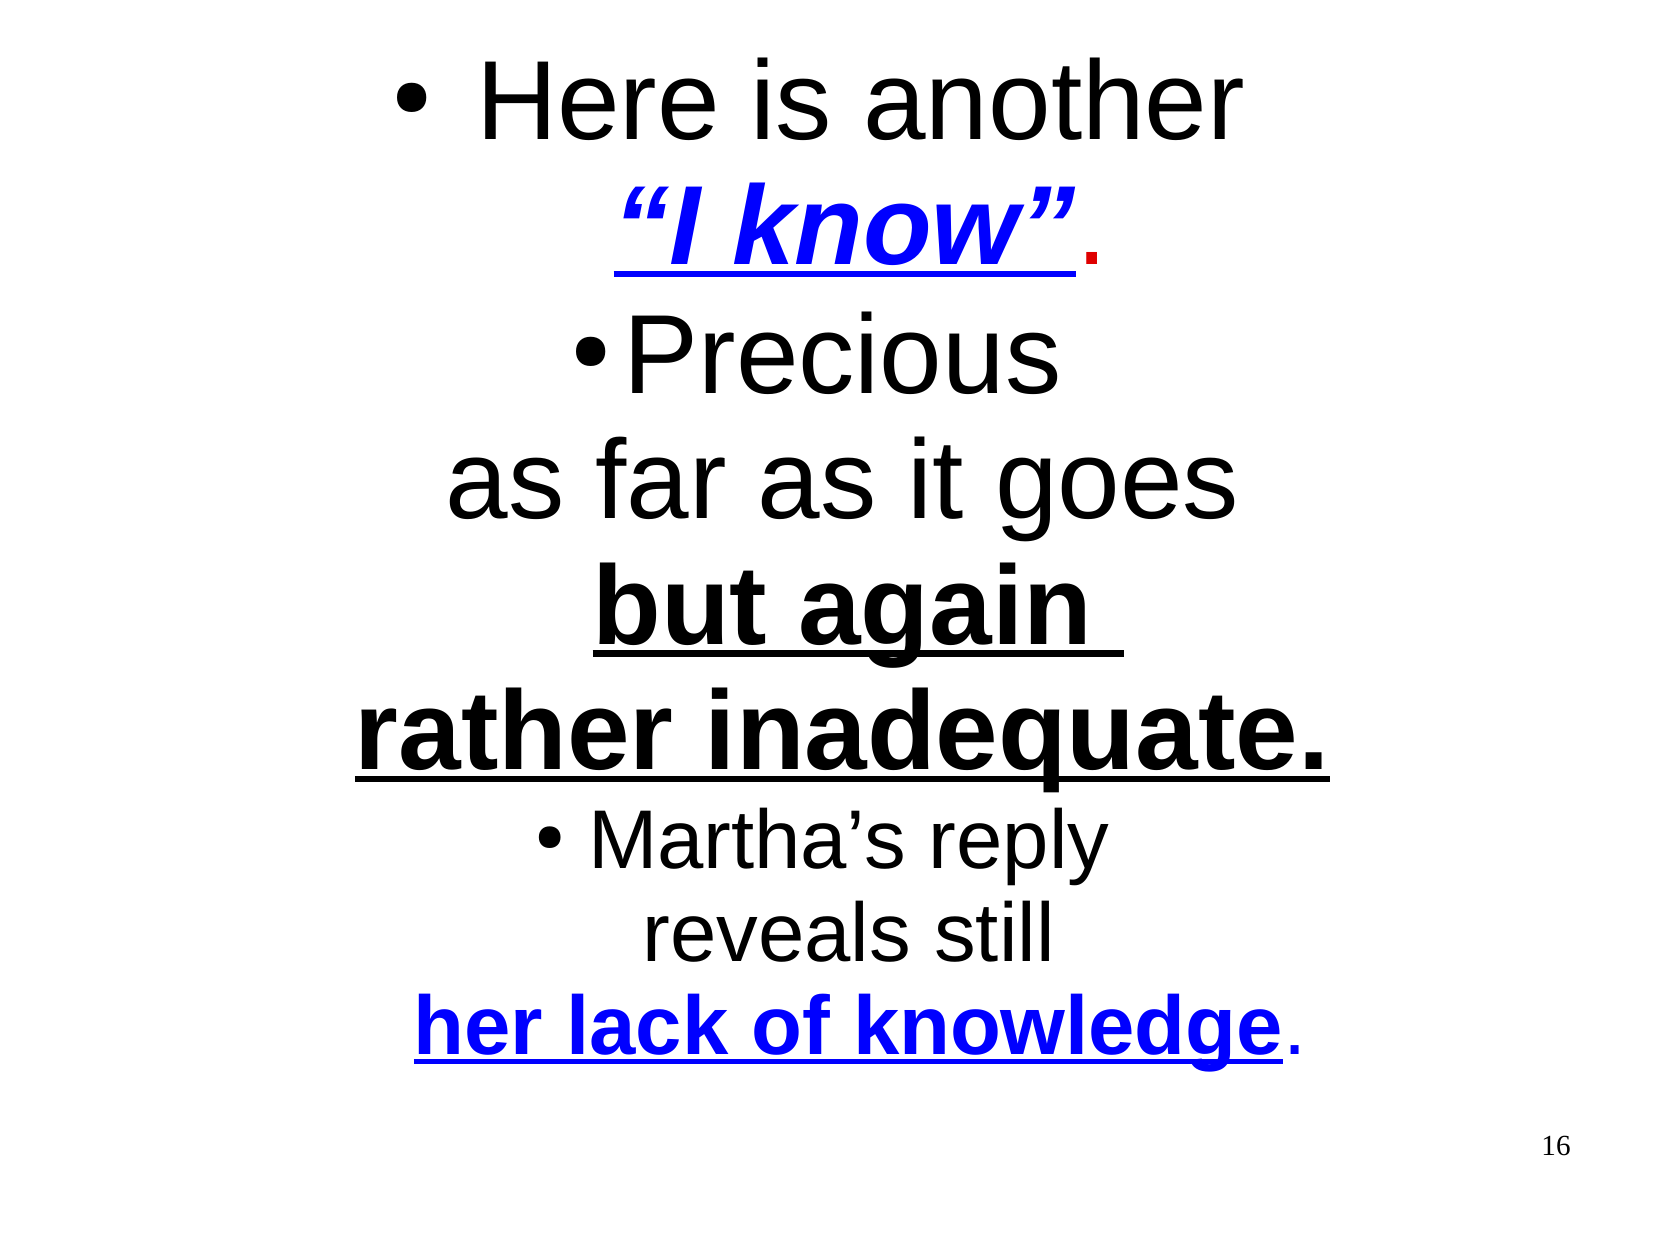

# Here is another “I know”.
Precious
as far as it goes
but again
rather inadequate.
Martha’s reply
reveals still
her lack of knowledge.
16